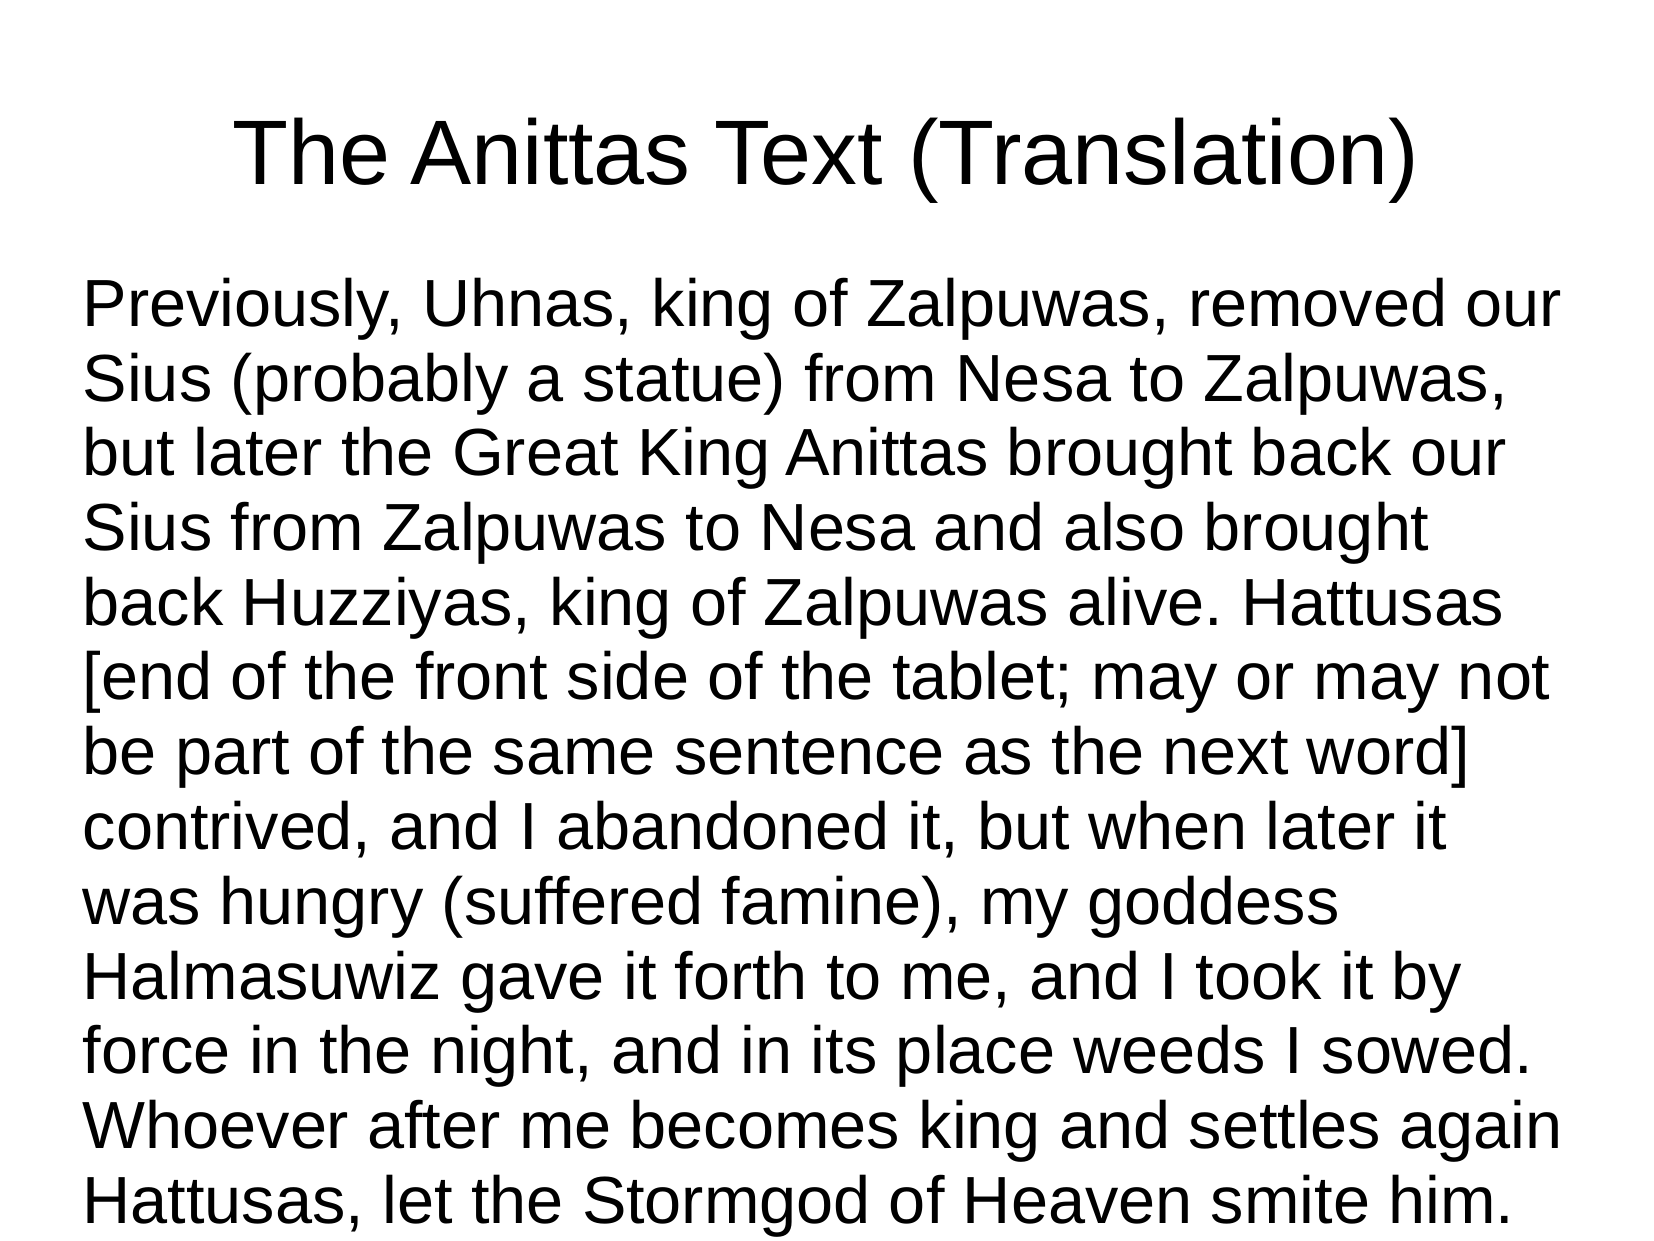

# The Anittas Text (Translation)
Previously, Uhnas, king of Zalpuwas, removed our Sius (probably a statue) from Nesa to Zalpuwas, but later the Great King Anittas brought back our Sius from Zalpuwas to Nesa and also brought back Huzziyas, king of Zalpuwas alive. Hattusas [end of the front side of the tablet; may or may not be part of the same sentence as the next word] contrived, and I abandoned it, but when later it was hungry (suffered famine), my goddess Halmasuwiz gave it forth to me, and I took it by force in the night, and in its place weeds I sowed. Whoever after me becomes king and settles again Hattusas, let the Stormgod of Heaven smite him.